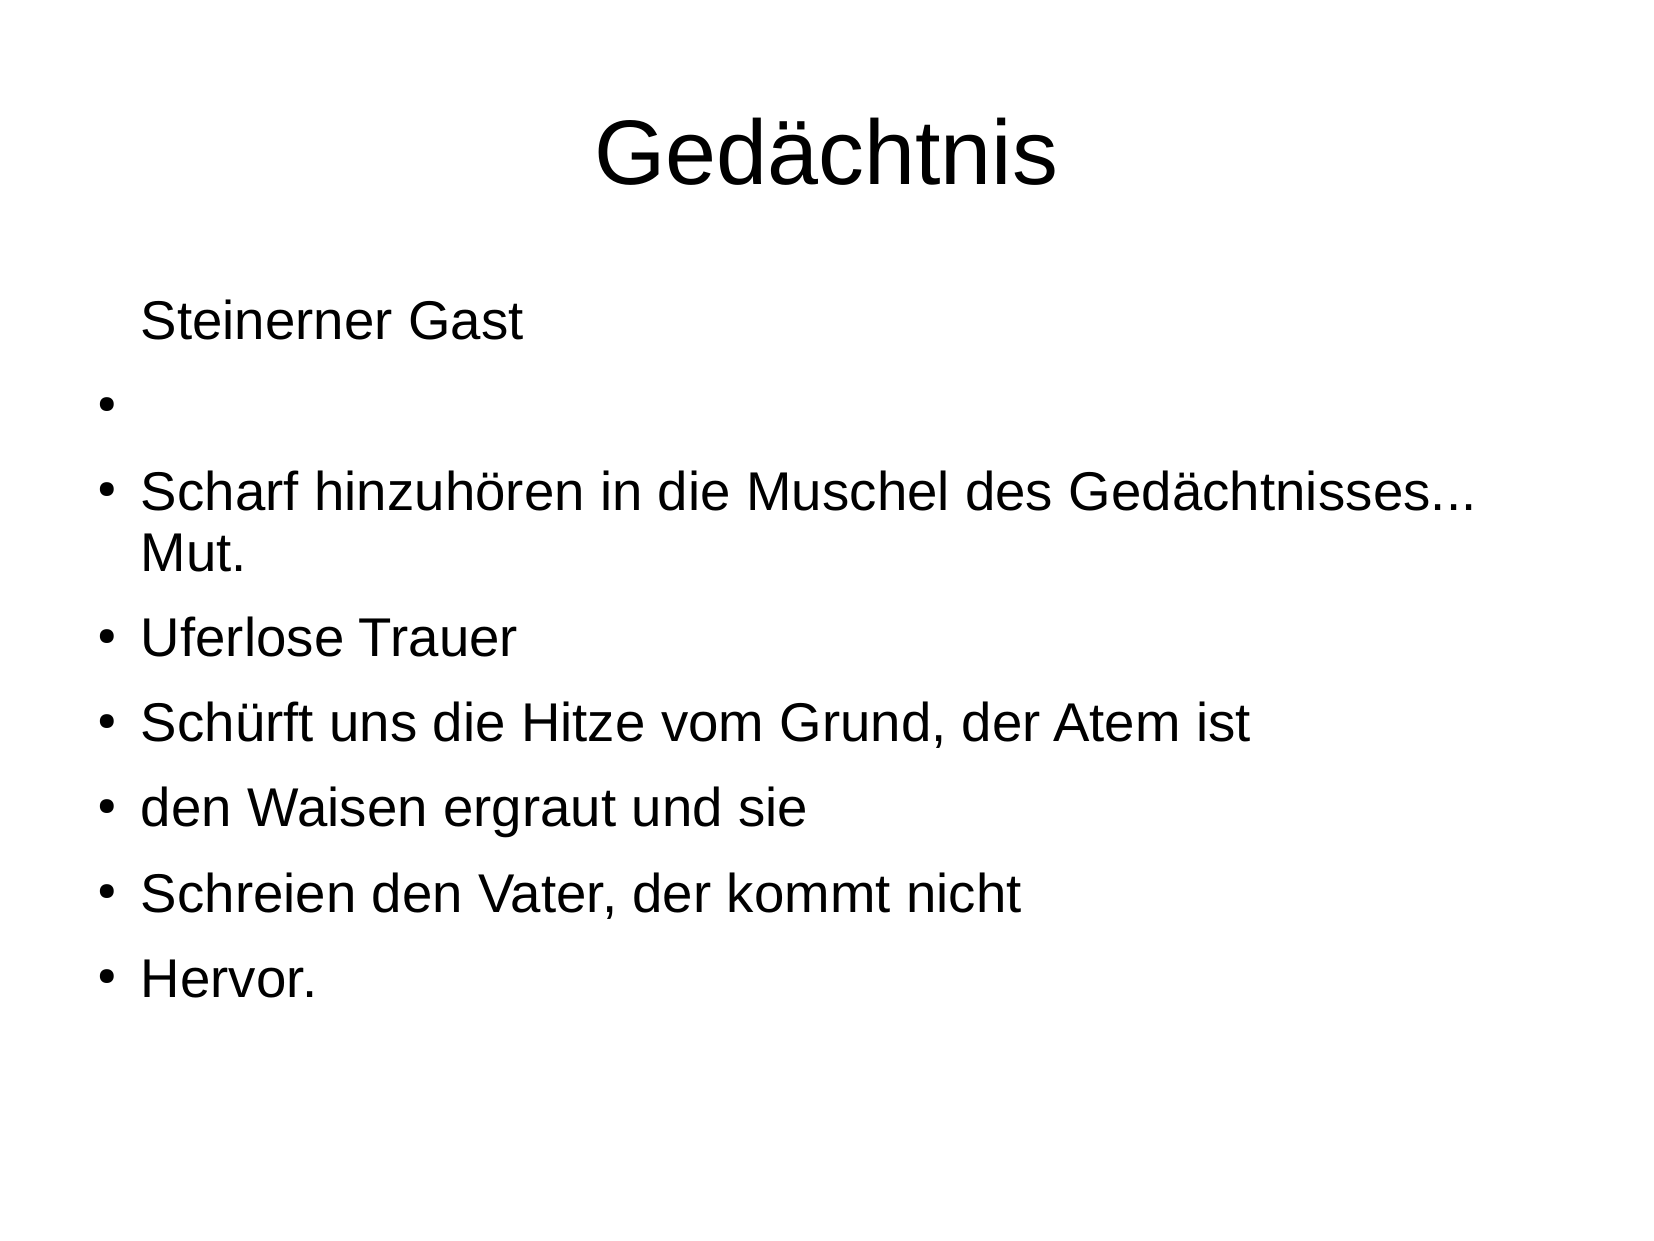

# Gedächtnis
Steinerner Gast
Scharf hinzuhören in die Muschel des Gedächtnisses... Mut.
Uferlose Trauer
Schürft uns die Hitze vom Grund, der Atem ist
den Waisen ergraut und sie
Schreien den Vater, der kommt nicht
Hervor.